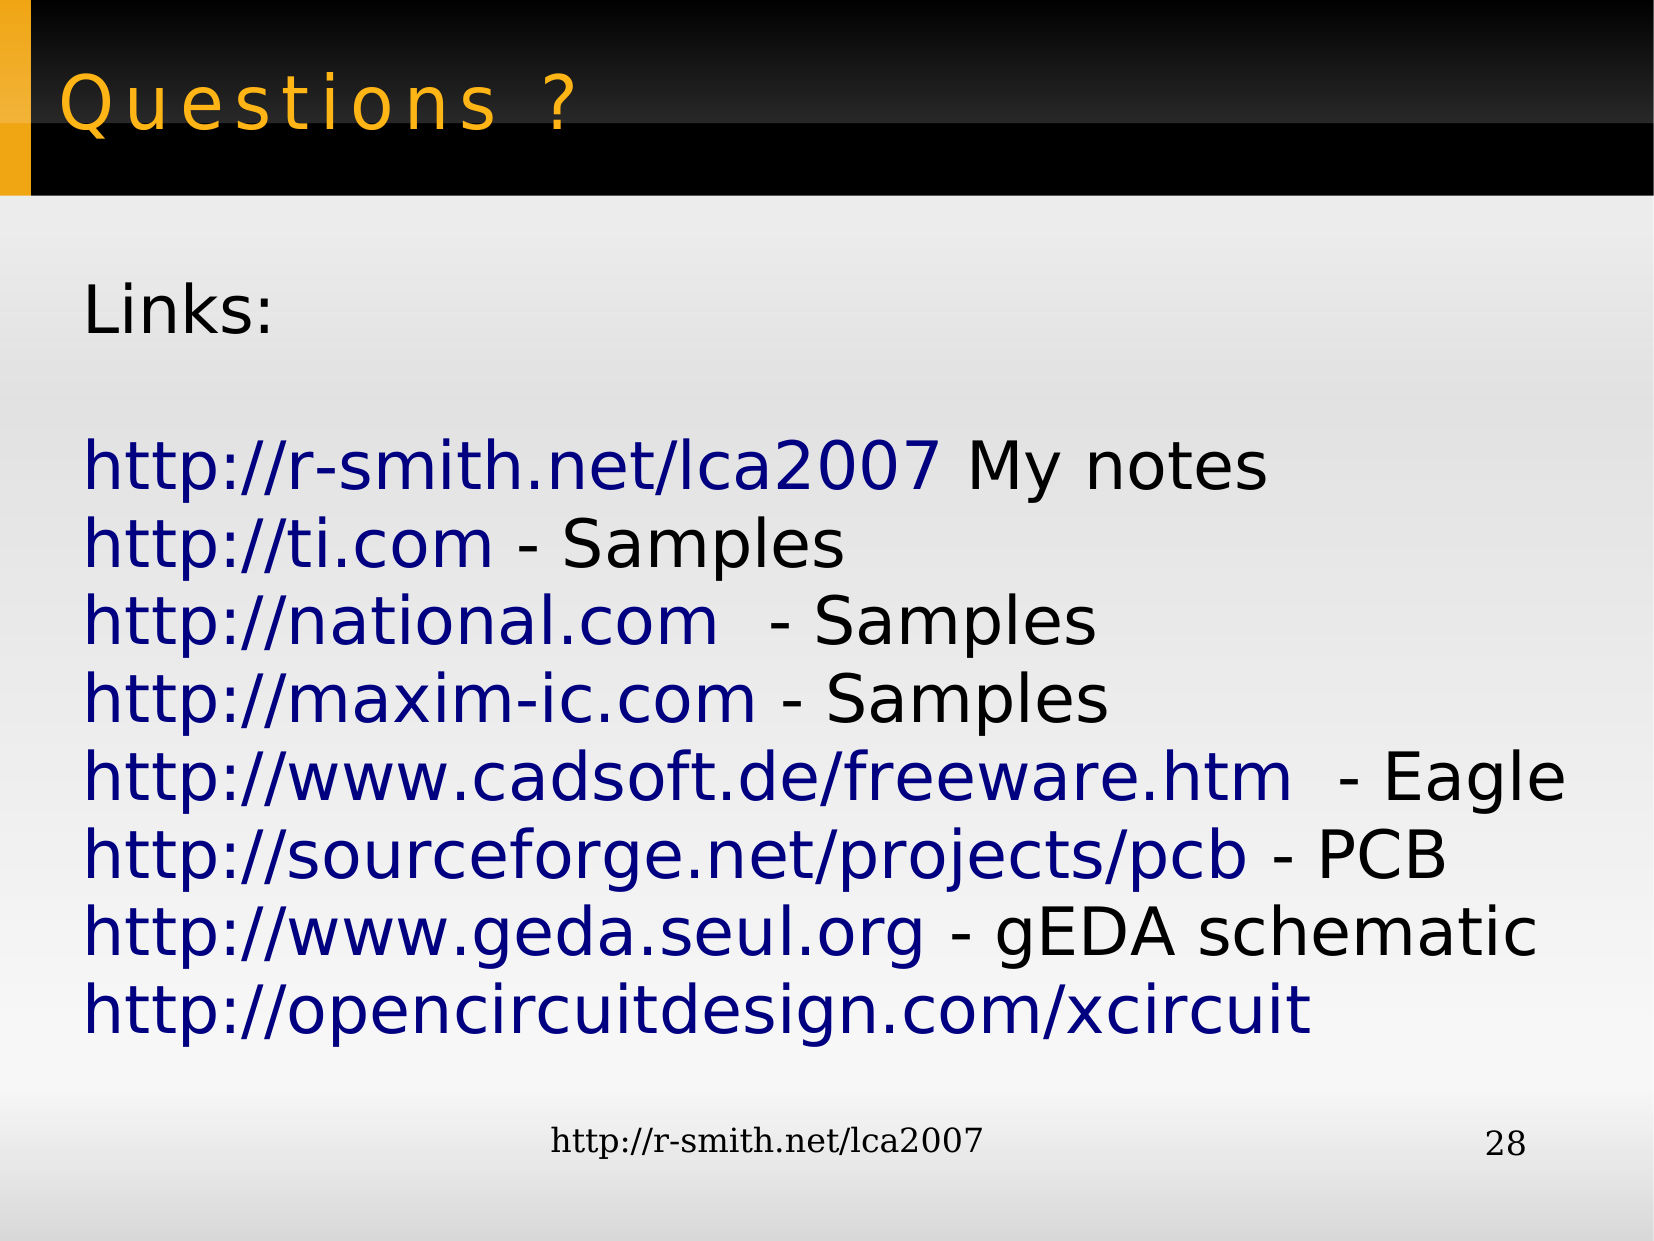

# Questions ?
Links:
http://r-smith.net/lca2007 My notes
http://ti.com - Samples
http://national.com	 - Samples
http://maxim-ic.com - Samples
http://www.cadsoft.de/freeware.htm	- Eagle
http://sourceforge.net/projects/pcb - PCB
http://www.geda.seul.org - gEDA schematic
http://opencircuitdesign.com/xcircuit
http://r-smith.net/lca2007
28